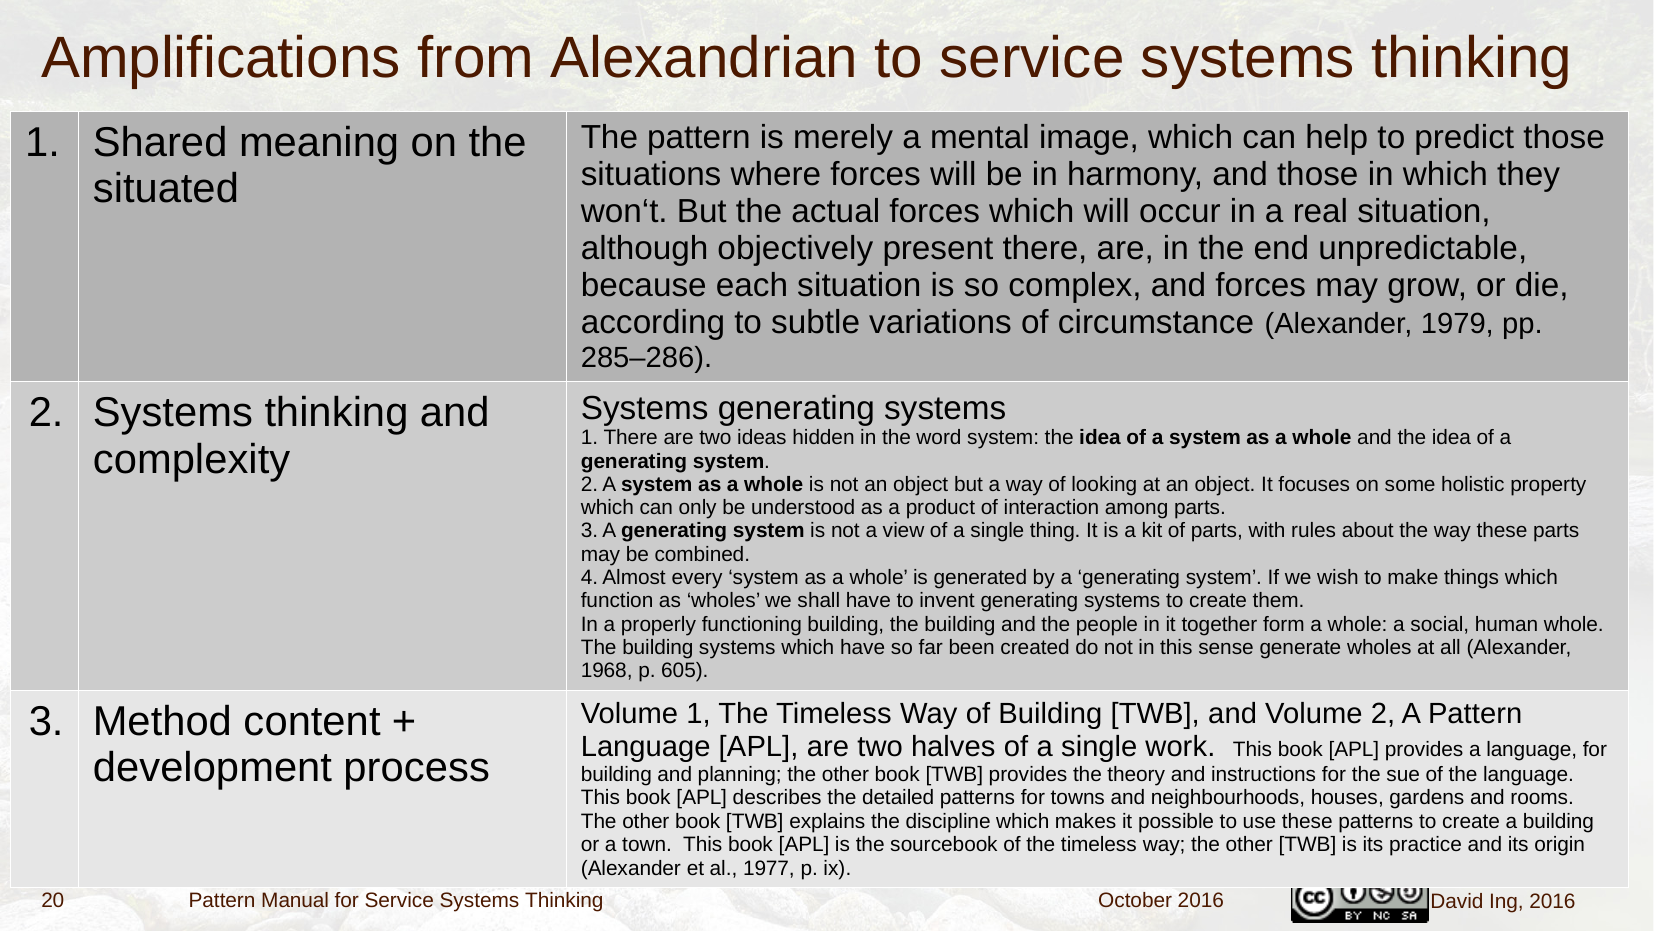

# Amplifications from Alexandrian to service systems thinking
| 1. | Shared meaning on the situated | The pattern is merely a mental image, which can help to predict those situations where forces will be in harmony, and those in which they won‘t. But the actual forces which will occur in a real situation, although objectively present there, are, in the end unpredictable, because each situation is so complex, and forces may grow, or die, according to subtle variations of circumstance (Alexander, 1979, pp. 285–286). |
| --- | --- | --- |
| 2. | Systems thinking and complexity | Systems generating systems 1. There are two ideas hidden in the word system: the idea of a system as a whole and the idea of a generating system. 2. A system as a whole is not an object but a way of looking at an object. It focuses on some holistic property which can only be understood as a product of interaction among parts. 3. A generating system is not a view of a single thing. It is a kit of parts, with rules about the way these parts may be combined. 4. Almost every ‘system as a whole’ is generated by a ‘generating system’. If we wish to make things which function as ‘wholes’ we shall have to invent generating systems to create them. In a properly functioning building, the building and the people in it together form a whole: a social, human whole. The building systems which have so far been created do not in this sense generate wholes at all (Alexander, 1968, p. 605). |
| 3. | Method content + development process | Volume 1, The Timeless Way of Building [TWB], and Volume 2, A Pattern Language [APL], are two halves of a single work. This book [APL] provides a language, for building and planning; the other book [TWB] provides the theory and instructions for the sue of the language. This book [APL] describes the detailed patterns for towns and neighbourhoods, houses, gardens and rooms. The other book [TWB] explains the discipline which makes it possible to use these patterns to create a building or a town. This book [APL] is the sourcebook of the timeless way; the other [TWB] is its practice and its origin (Alexander et al., 1977, p. ix). |
Pattern Manual for Service Systems Thinking
October 2016
20